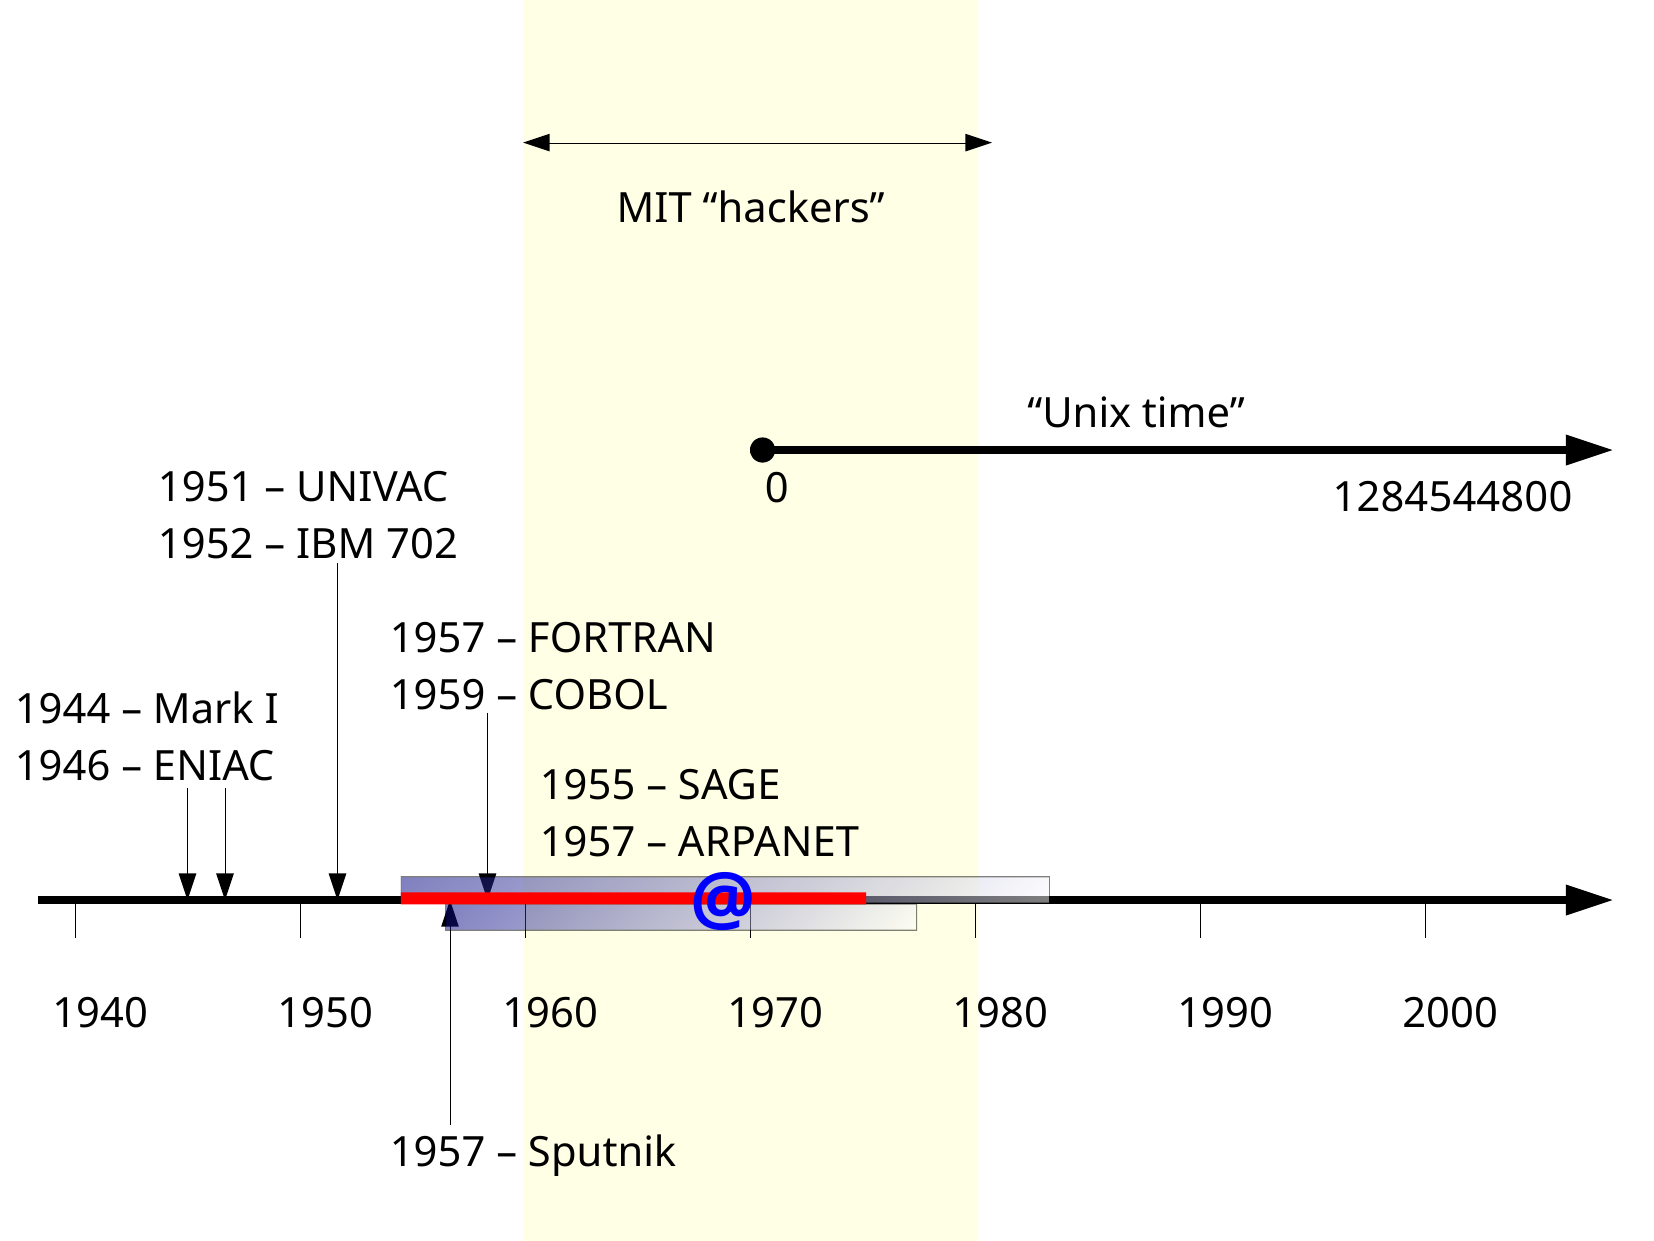

MIT “hackers”
“Unix time”
1951 – UNIVAC
1952 – IBM 702
0
1284544800
1957 – FORTRAN
1959 – COBOL
1944 – Mark I
1946 – ENIAC
1955 – SAGE
1957 – ARPANET
@
1940
1950
1960
1970
1980
1990
2000
1957 – Sputnik